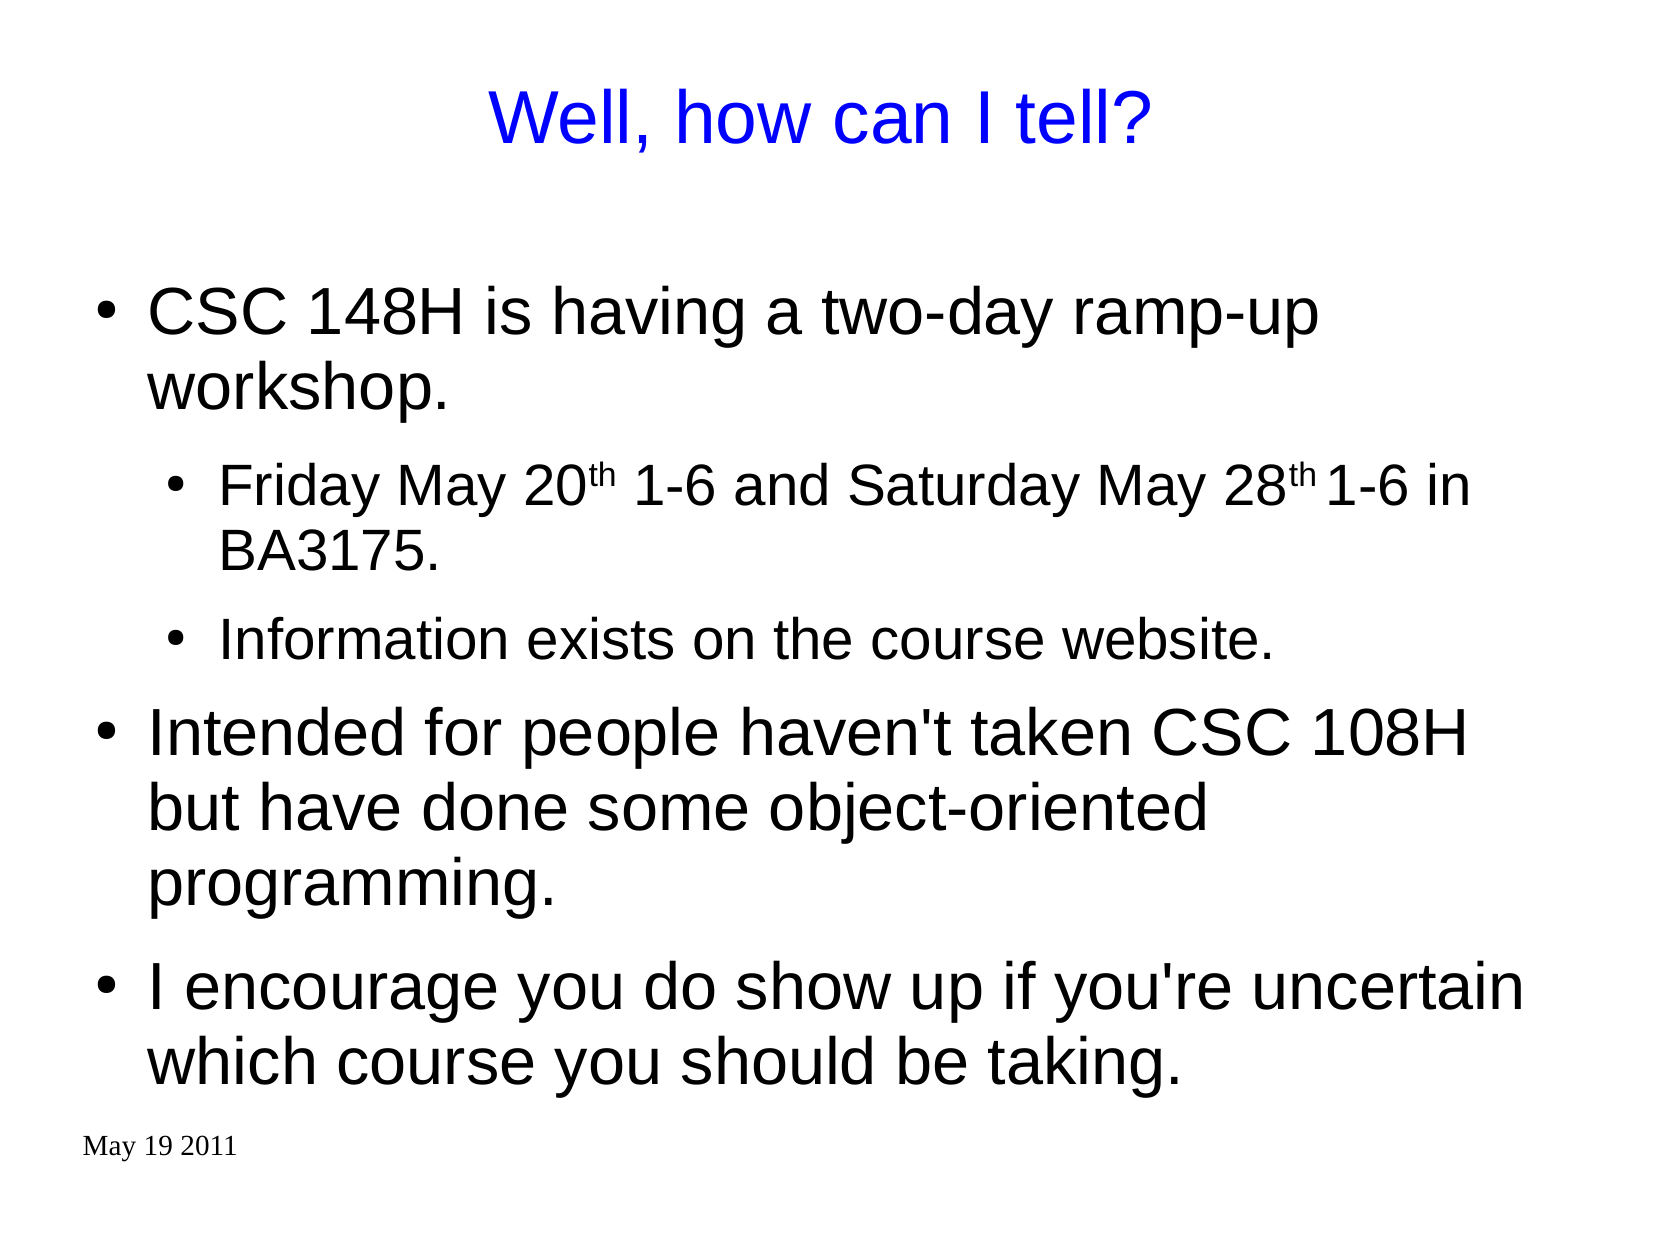

# Well, how can I tell?
CSC 148H is having a two-day ramp-up workshop.
Friday May 20th 1-6 and Saturday May 28th	1-6 in BA3175.
Information exists on the course website.
Intended for people haven't taken CSC 108H but have done some object-oriented programming.
I encourage you do show up if you're uncertain which course you should be taking.
May 19 2011